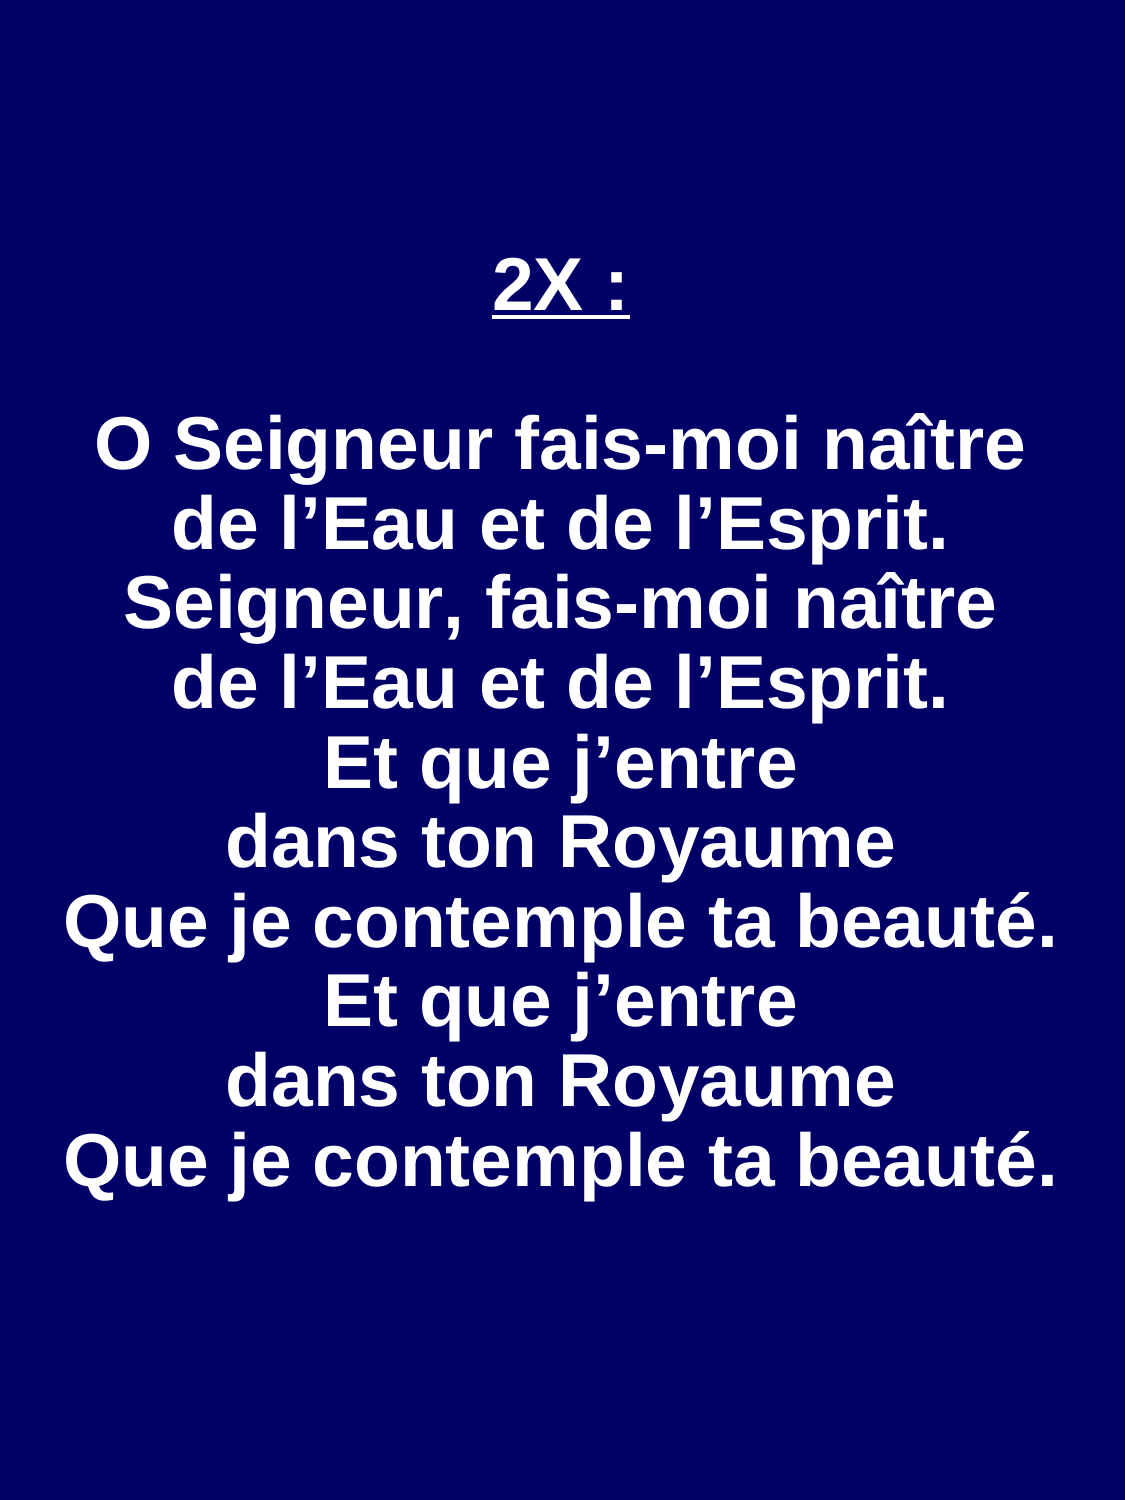

2X :
O Seigneur fais-moi naître
de l’Eau et de l’Esprit.
Seigneur, fais-moi naître
de l’Eau et de l’Esprit.
Et que j’entre
dans ton Royaume
Que je contemple ta beauté.
Et que j’entre
dans ton Royaume
Que je contemple ta beauté.